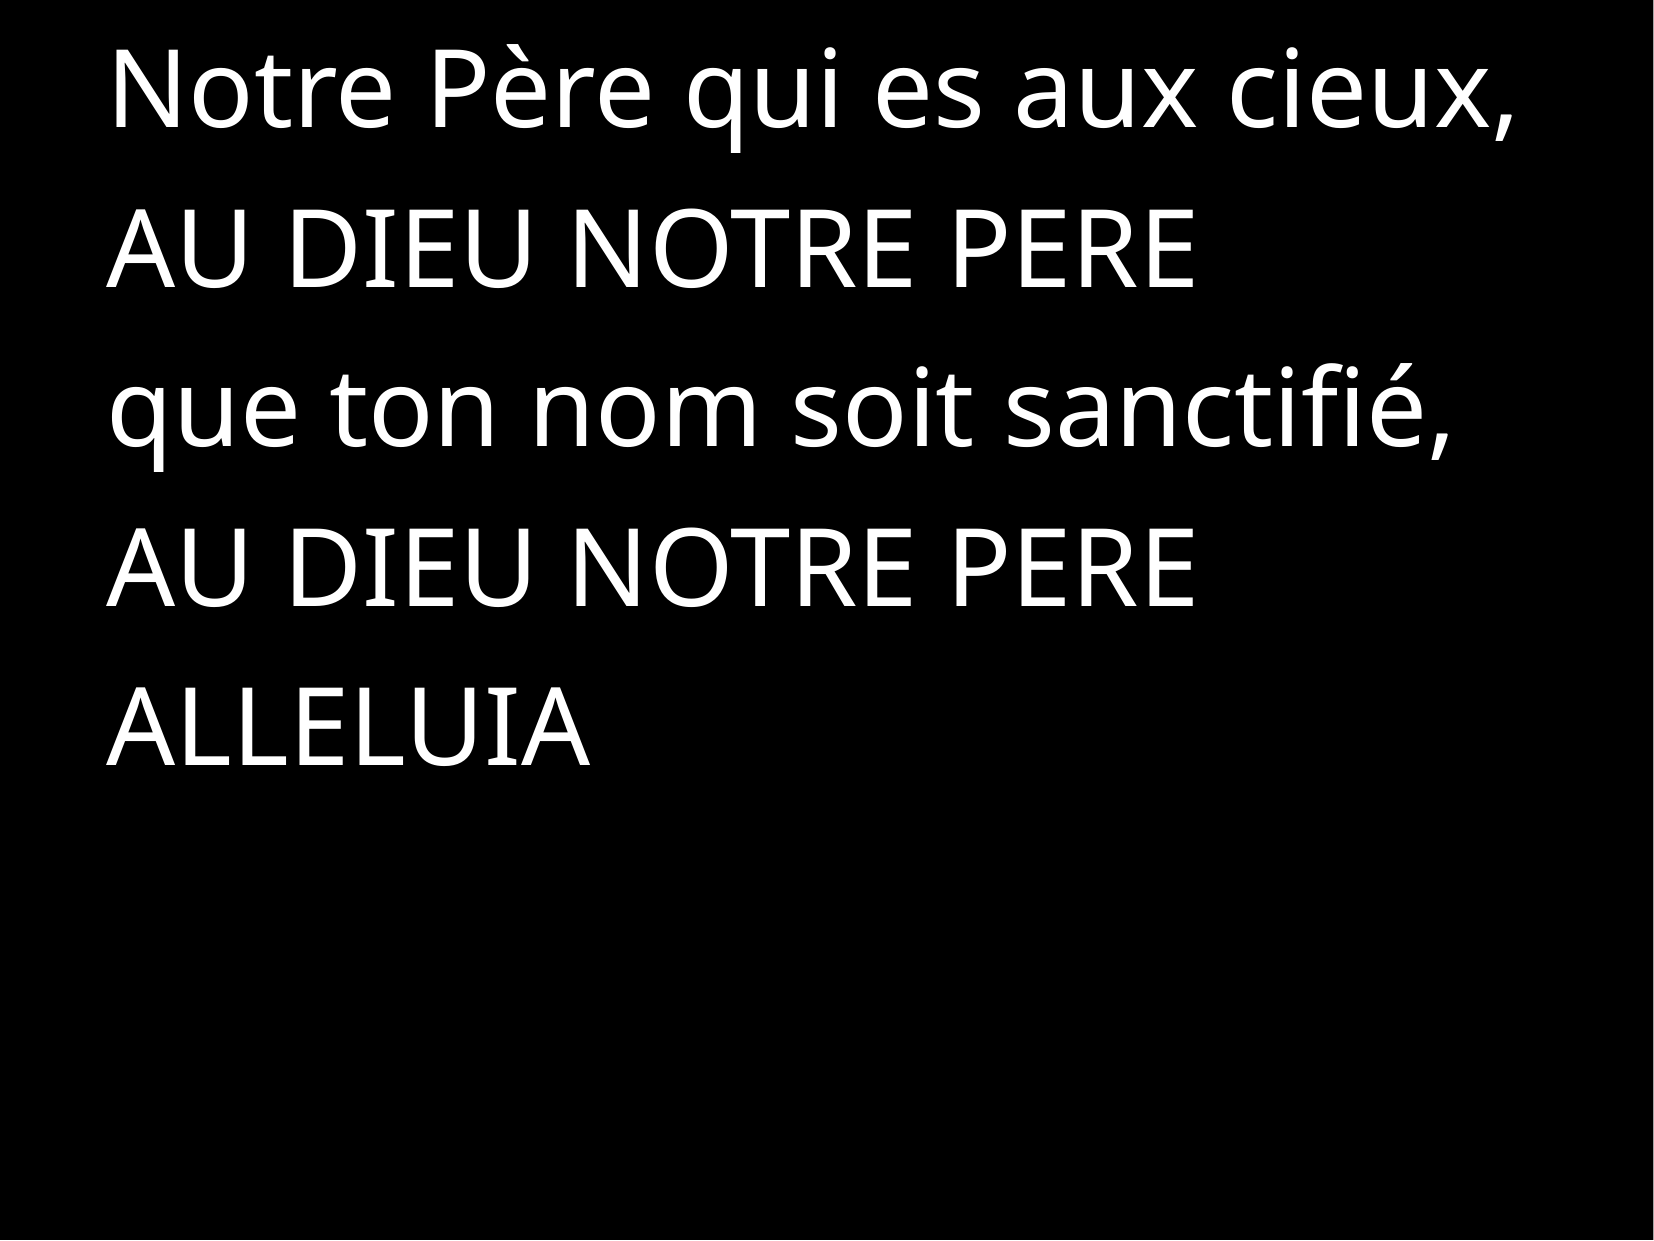

# Notre Père qui es aux cieux,
AU DIEU NOTRE PERE
que ton nom soit sanctifié,
AU DIEU NOTRE PERE
ALLELUIA